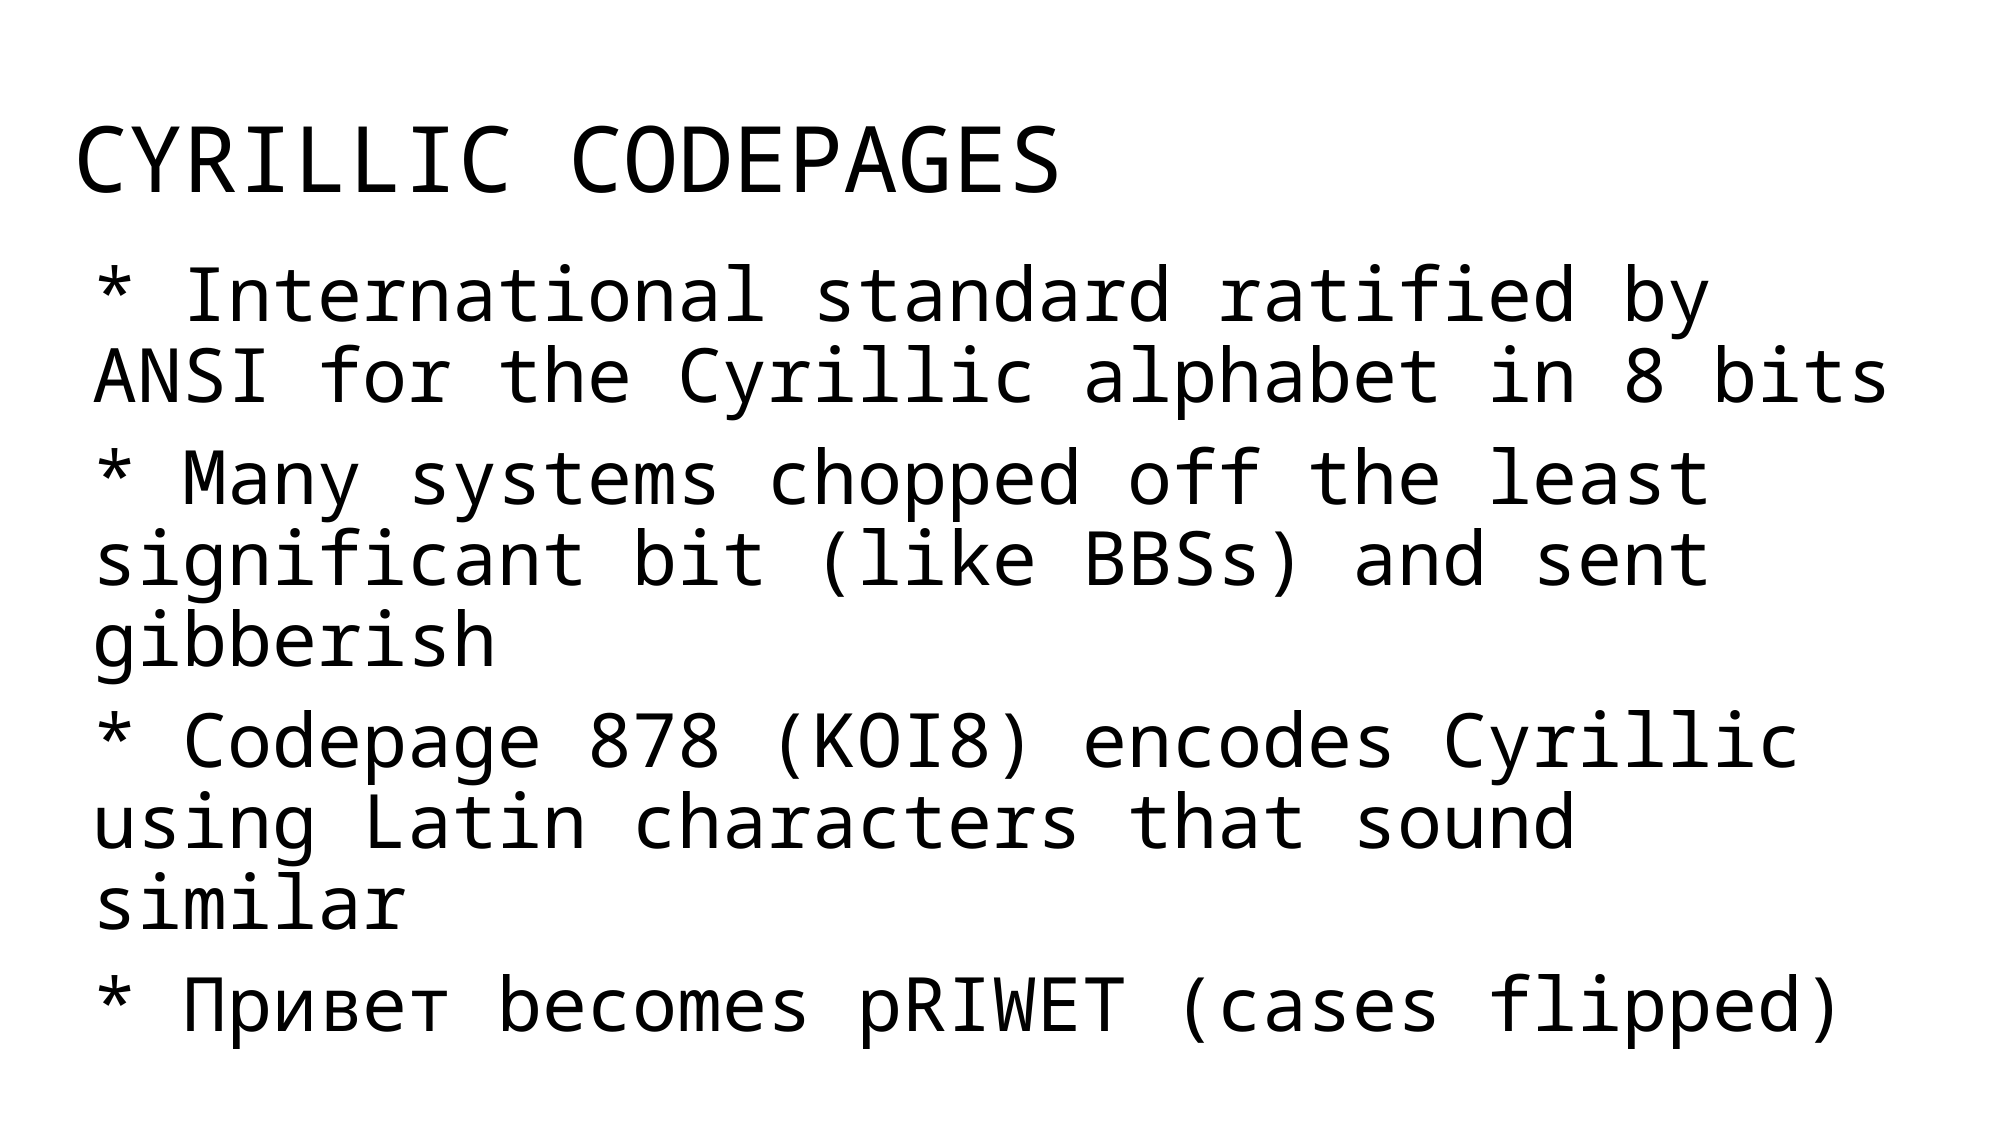

# CYRILLIC CODEPAGES
* International standard ratified by ANSI for the Cyrillic alphabet in 8 bits
* Many systems chopped off the least significant bit (like BBSs) and sent gibberish
* Codepage 878 (KOI8) encodes Cyrillic using Latin characters that sound similar
* Привет becomes pRIWET (cases flipped)